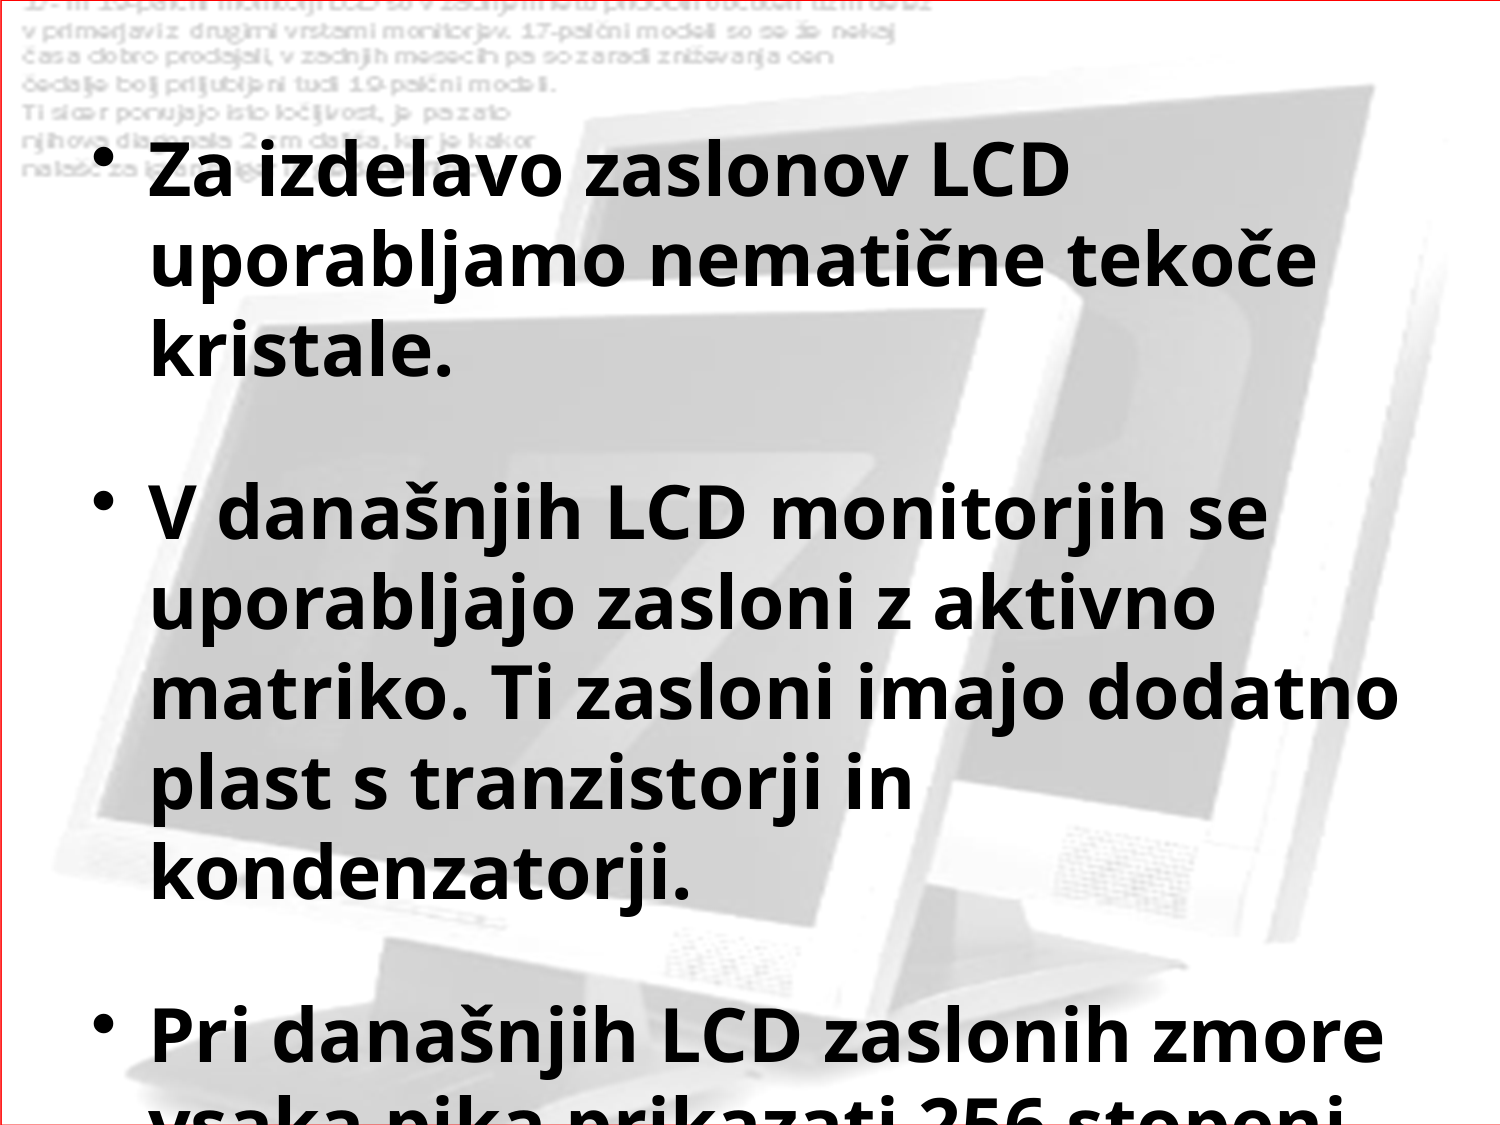

# Za izdelavo zaslonov LCD uporabljamo nematične tekoče kristale.
V današnjih LCD monitorjih se uporabljajo zasloni z aktivno matriko. Ti zasloni imajo dodatno plast s tranzistorji in kondenzatorji.
Pri današnjih LCD zaslonih zmore vsaka pika prikazati 256 stopenj svetlosti.